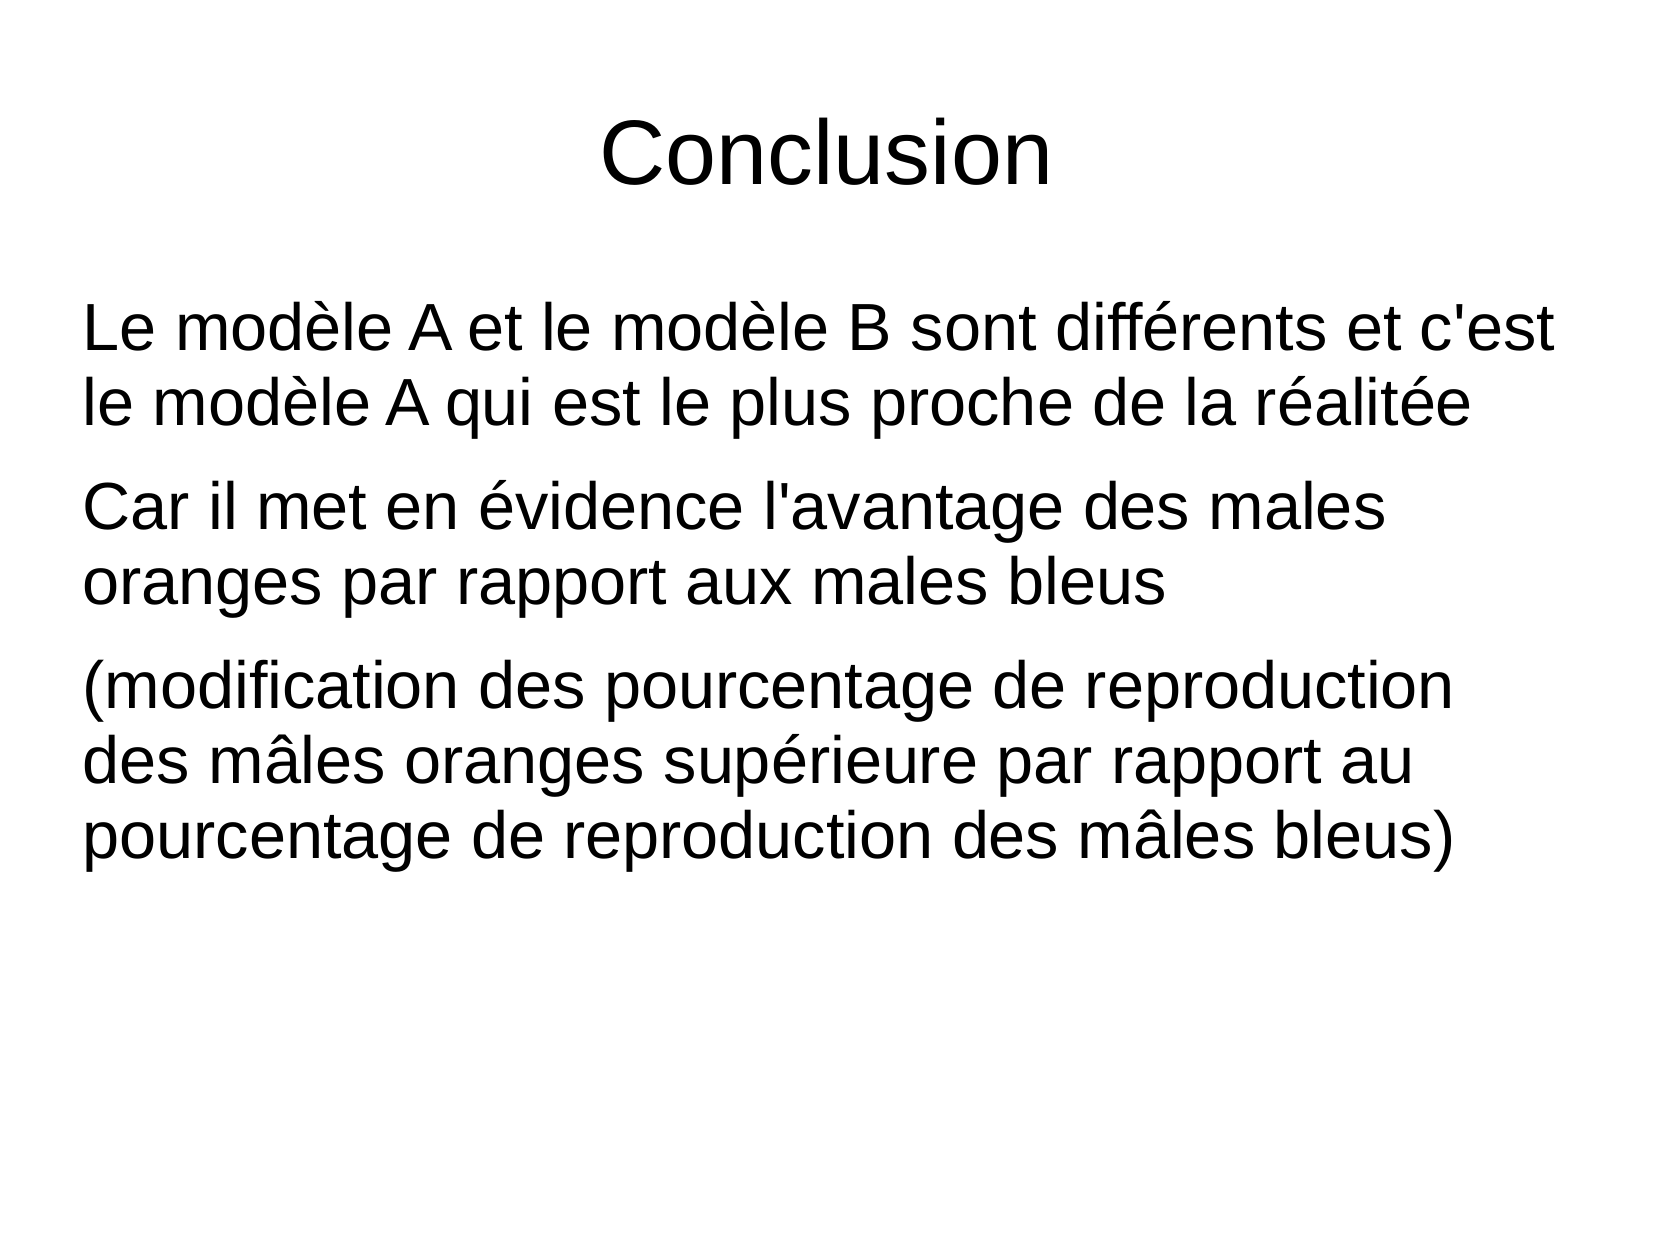

# Conclusion
Le modèle A et le modèle B sont différents et c'est le modèle A qui est le plus proche de la réalitée
Car il met en évidence l'avantage des males oranges par rapport aux males bleus
(modification des pourcentage de reproduction des mâles oranges supérieure par rapport au pourcentage de reproduction des mâles bleus)